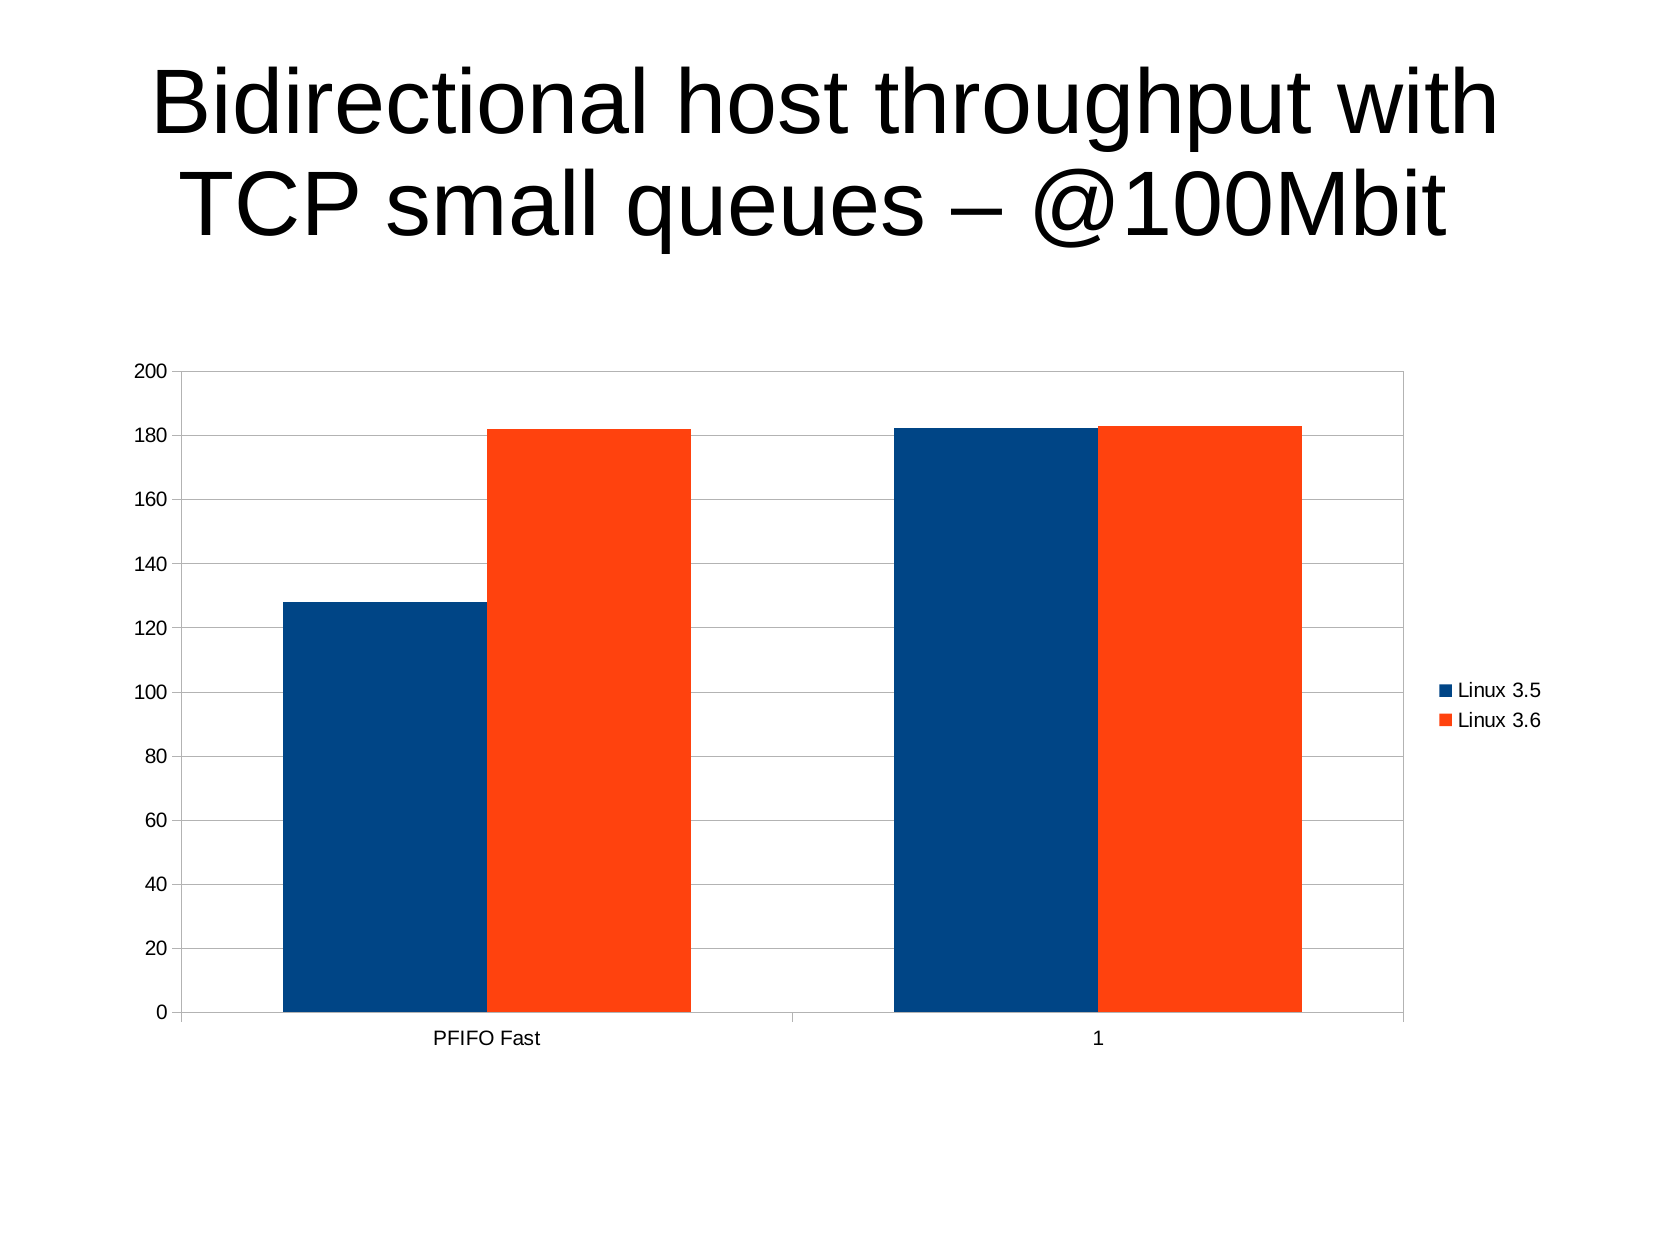

# Bidirectional host throughput with TCP small queues – @100Mbit
### Chart
| Category | Linux 3.5 | Linux 3.6 |
|---|---|---|
| PFIFO Fast | 128.0 | 182.0 |
| 1 | 182.5 | 183.0 |